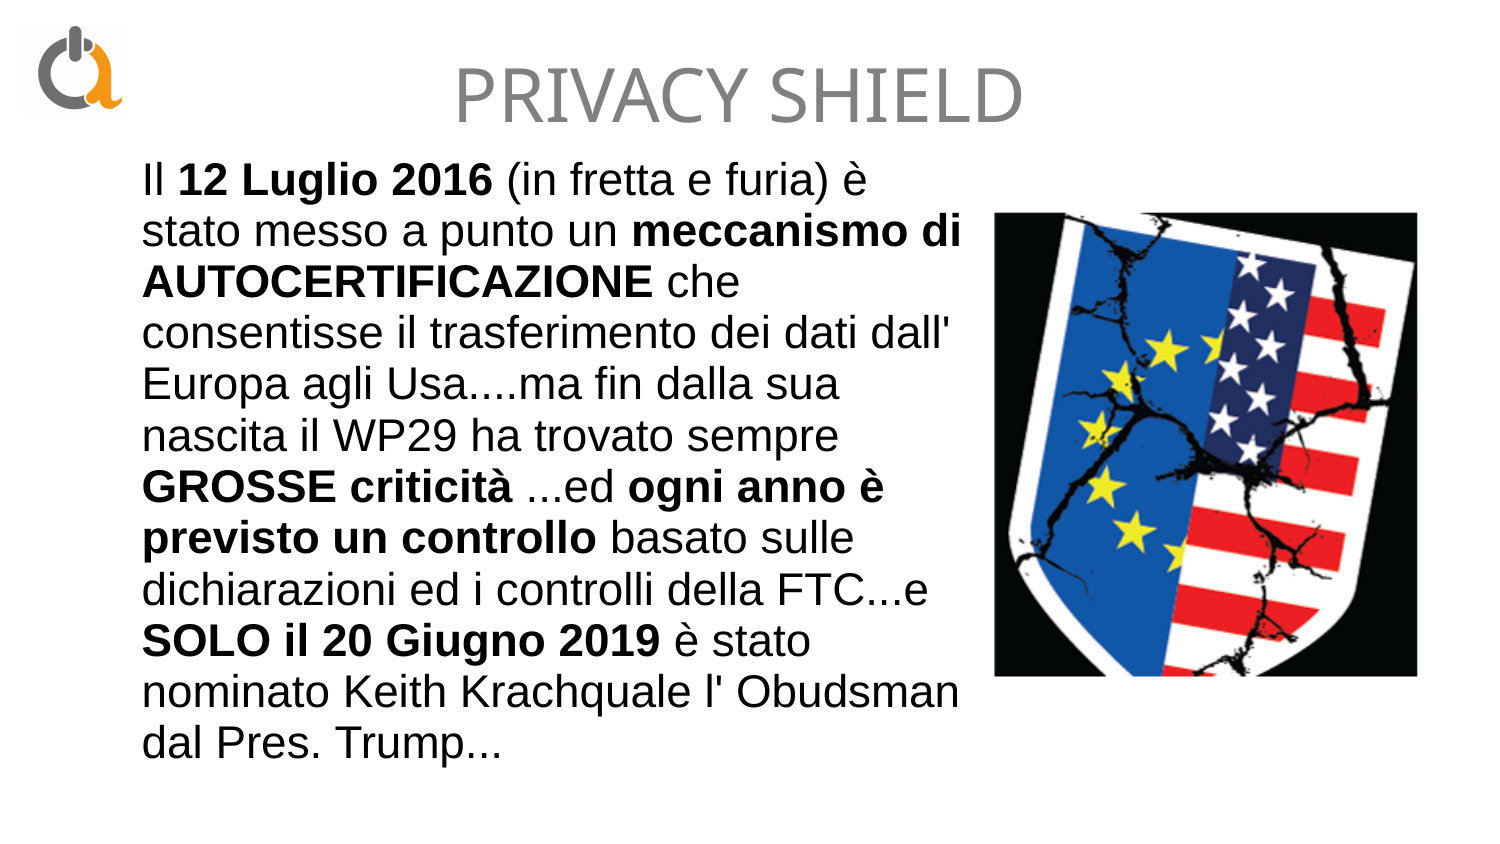

# PRIVACY SHIELD
Il 12 Luglio 2016 (in fretta e furia) è stato messo a punto un meccanismo di AUTOCERTIFICAZIONE che consentisse il trasferimento dei dati dall' Europa agli Usa....ma fin dalla sua nascita il WP29 ha trovato sempre GROSSE criticità ...ed ogni anno è previsto un controllo basato sulle dichiarazioni ed i controlli della FTC...e SOLO il 20 Giugno 2019 è stato nominato Keith Krachquale l' Obudsman dal Pres. Trump...